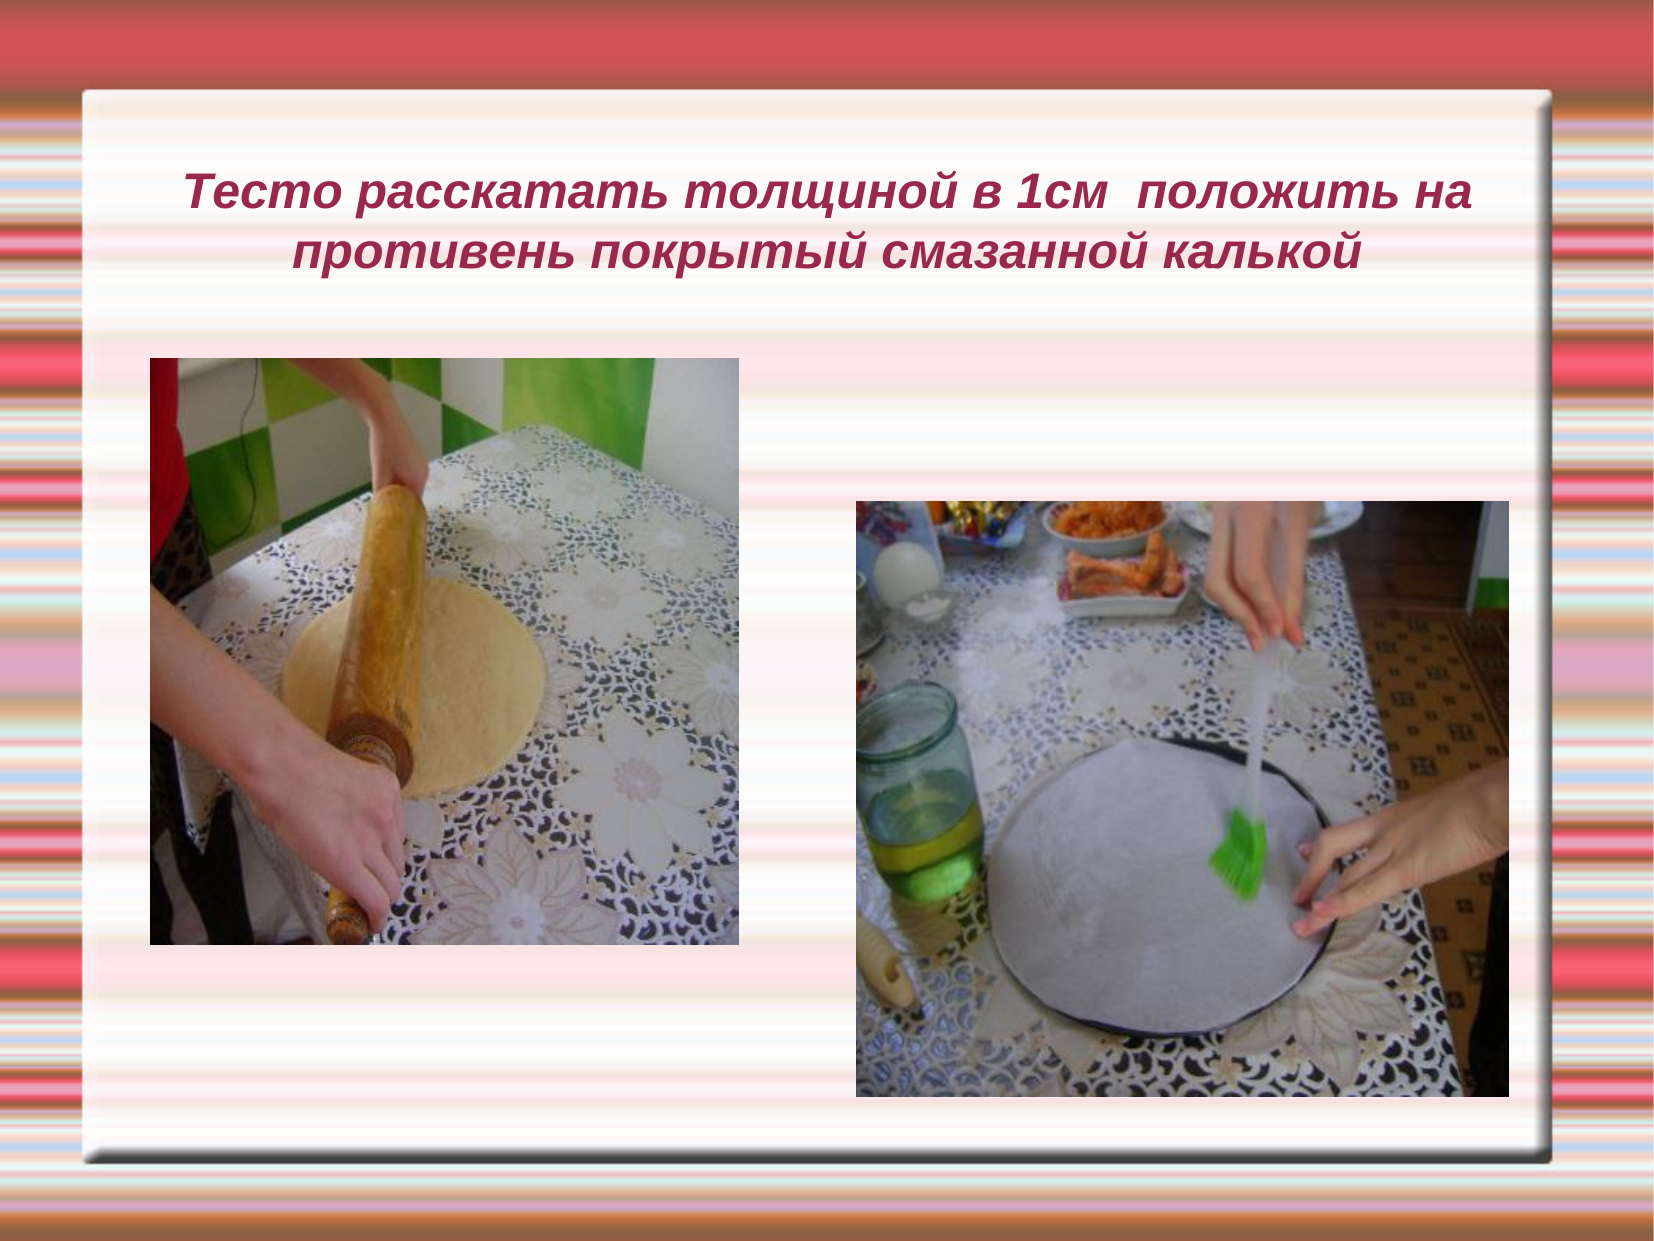

# Тесто расскатать толщиной в 1см положить на противень покрытый смазанной калькой